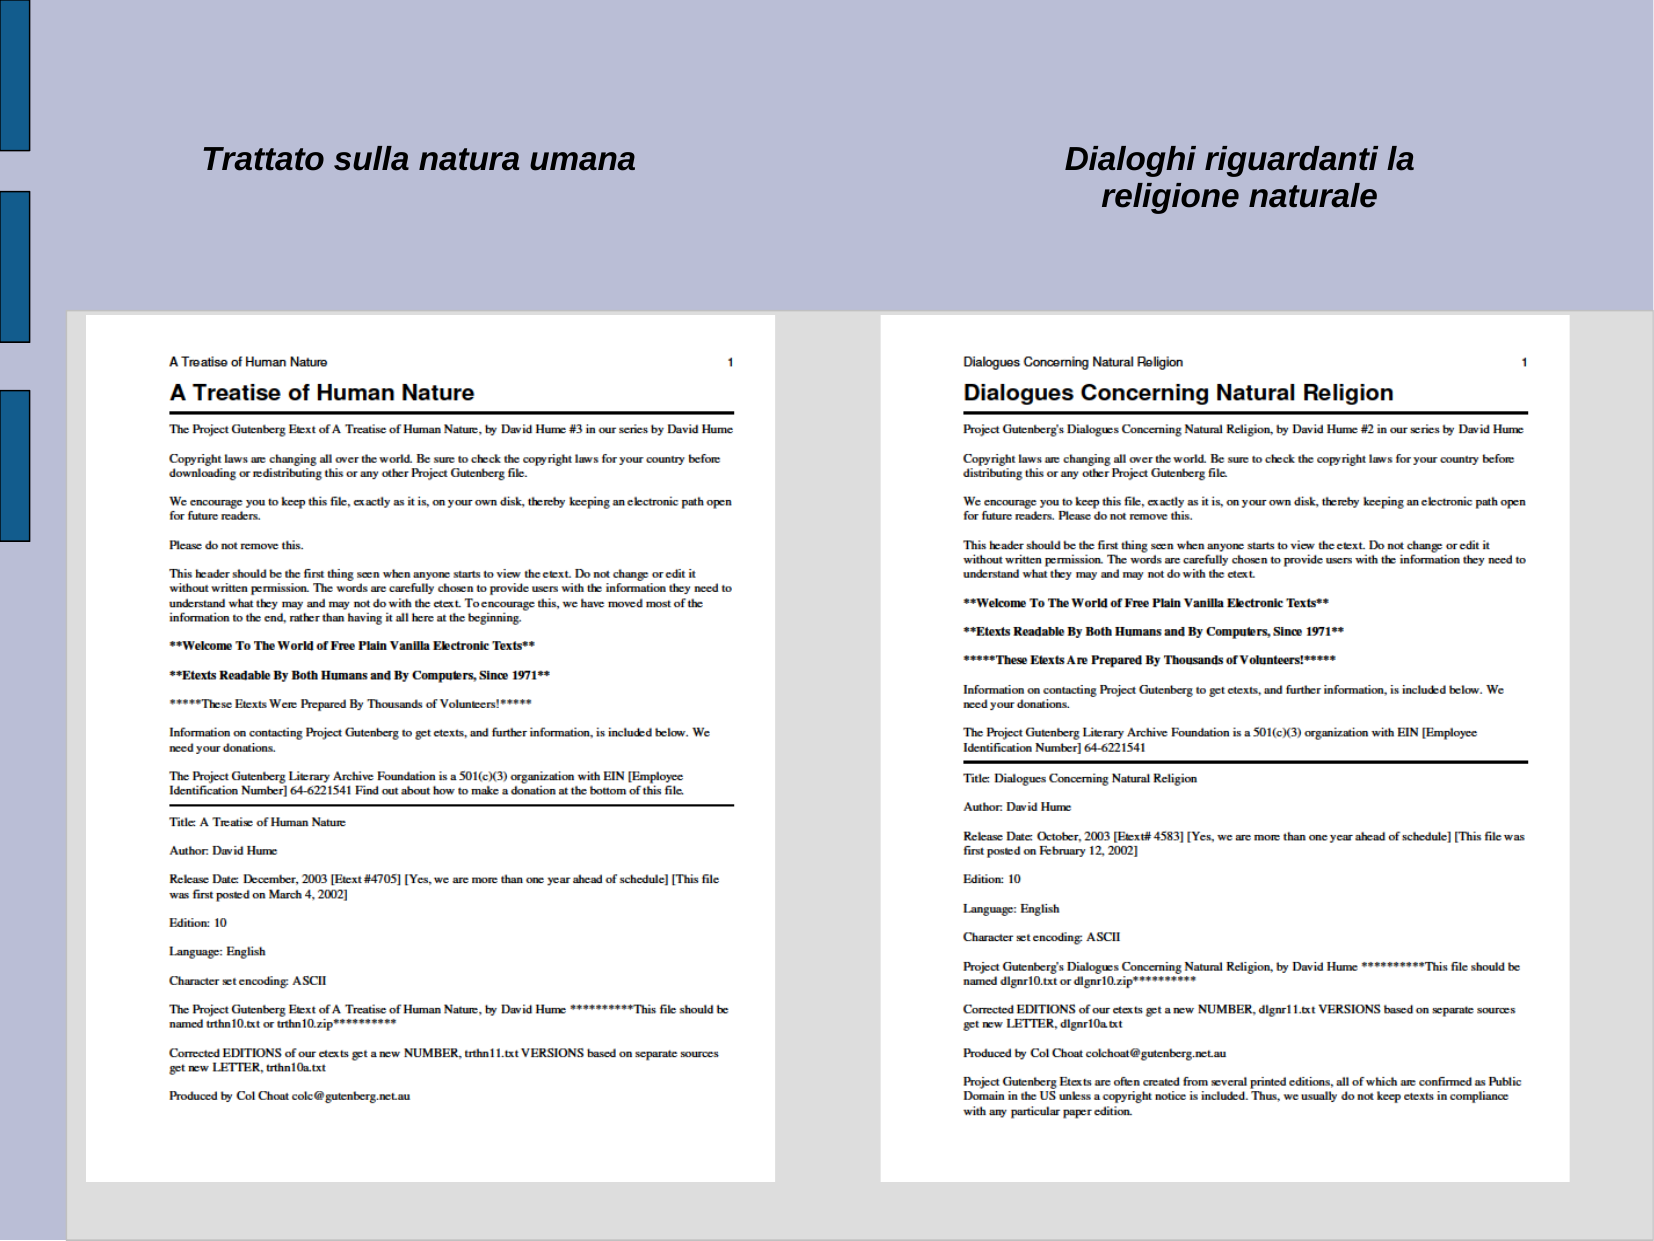

#
Trattato sulla natura umana
Dialoghi riguardanti la religione naturale